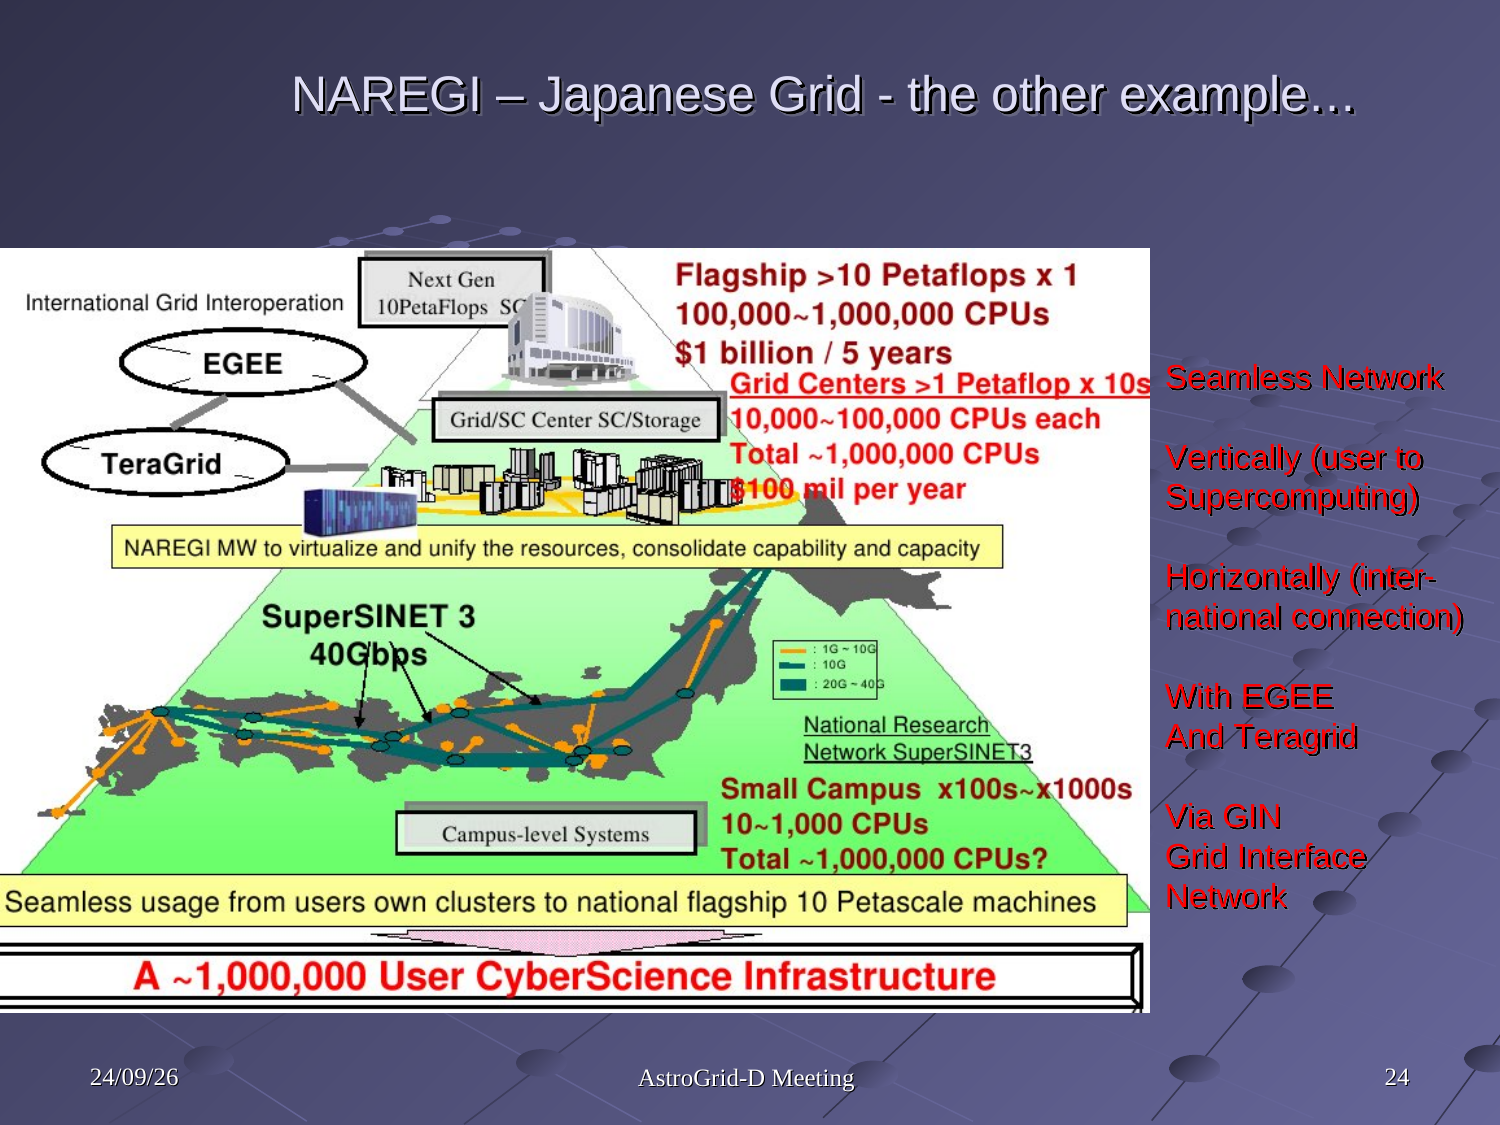

# NAREGI – Japanese Grid - the other example…
Seamless Network
Vertically (user to
Supercomputing)
Horizontally (inter-
national connection)
With EGEE
And Teragrid
Via GIN
Grid Interface
Network
24
AstroGrid-D Meeting